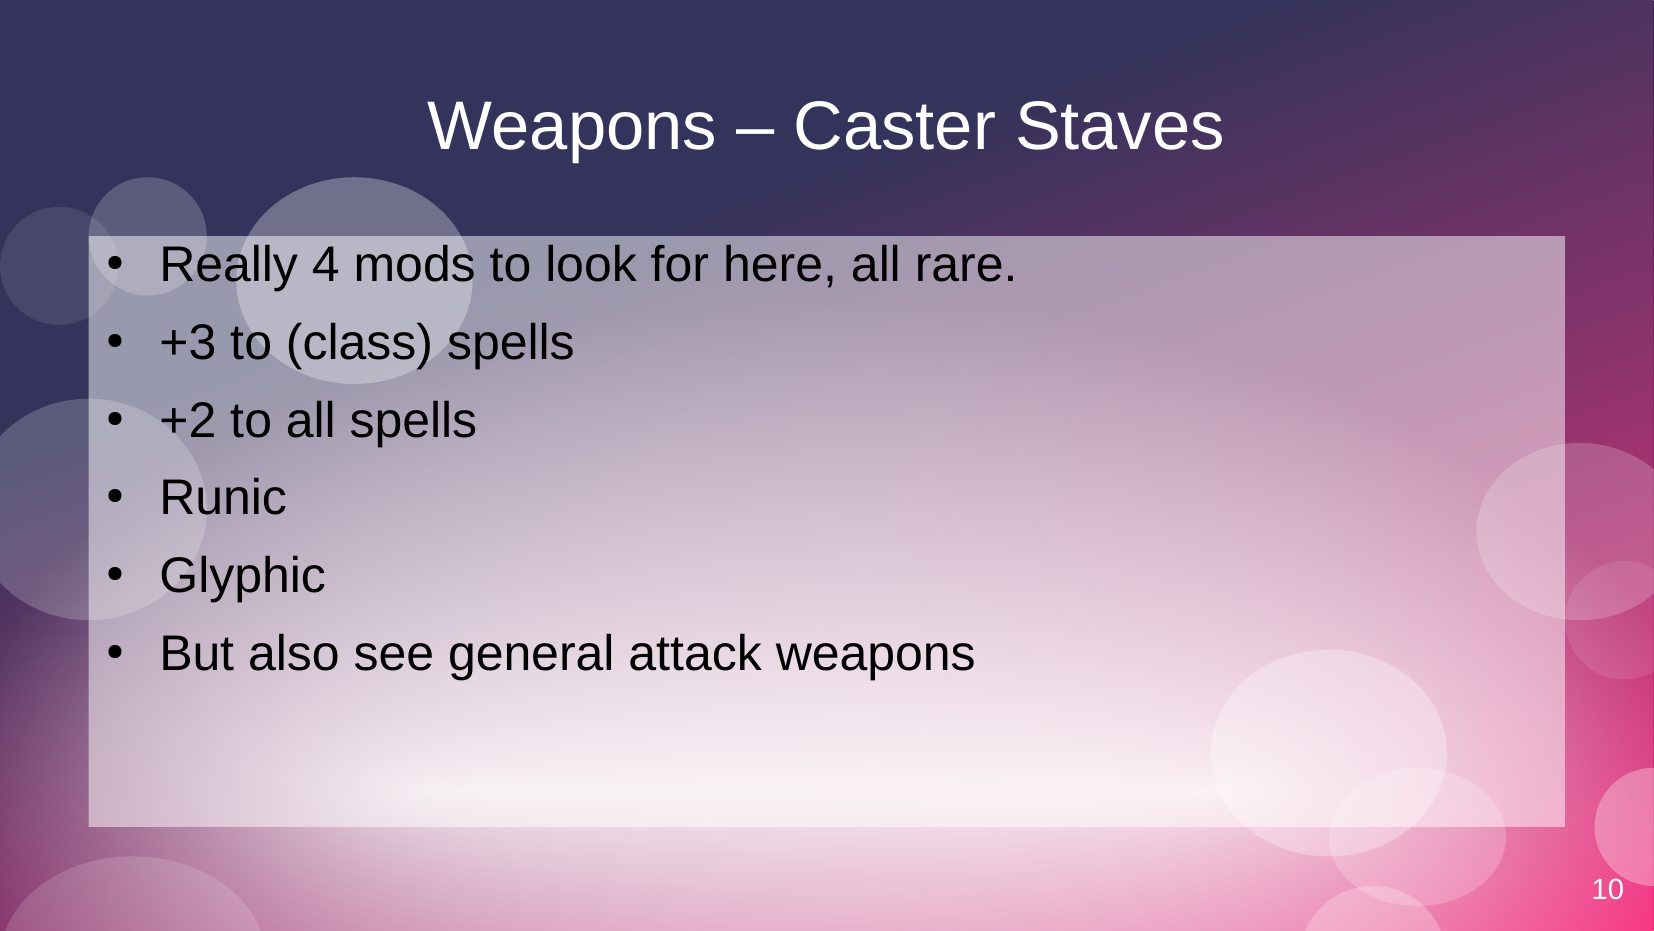

# Weapons – Caster Staves
Really 4 mods to look for here, all rare.
+3 to (class) spells
+2 to all spells
Runic
Glyphic
But also see general attack weapons